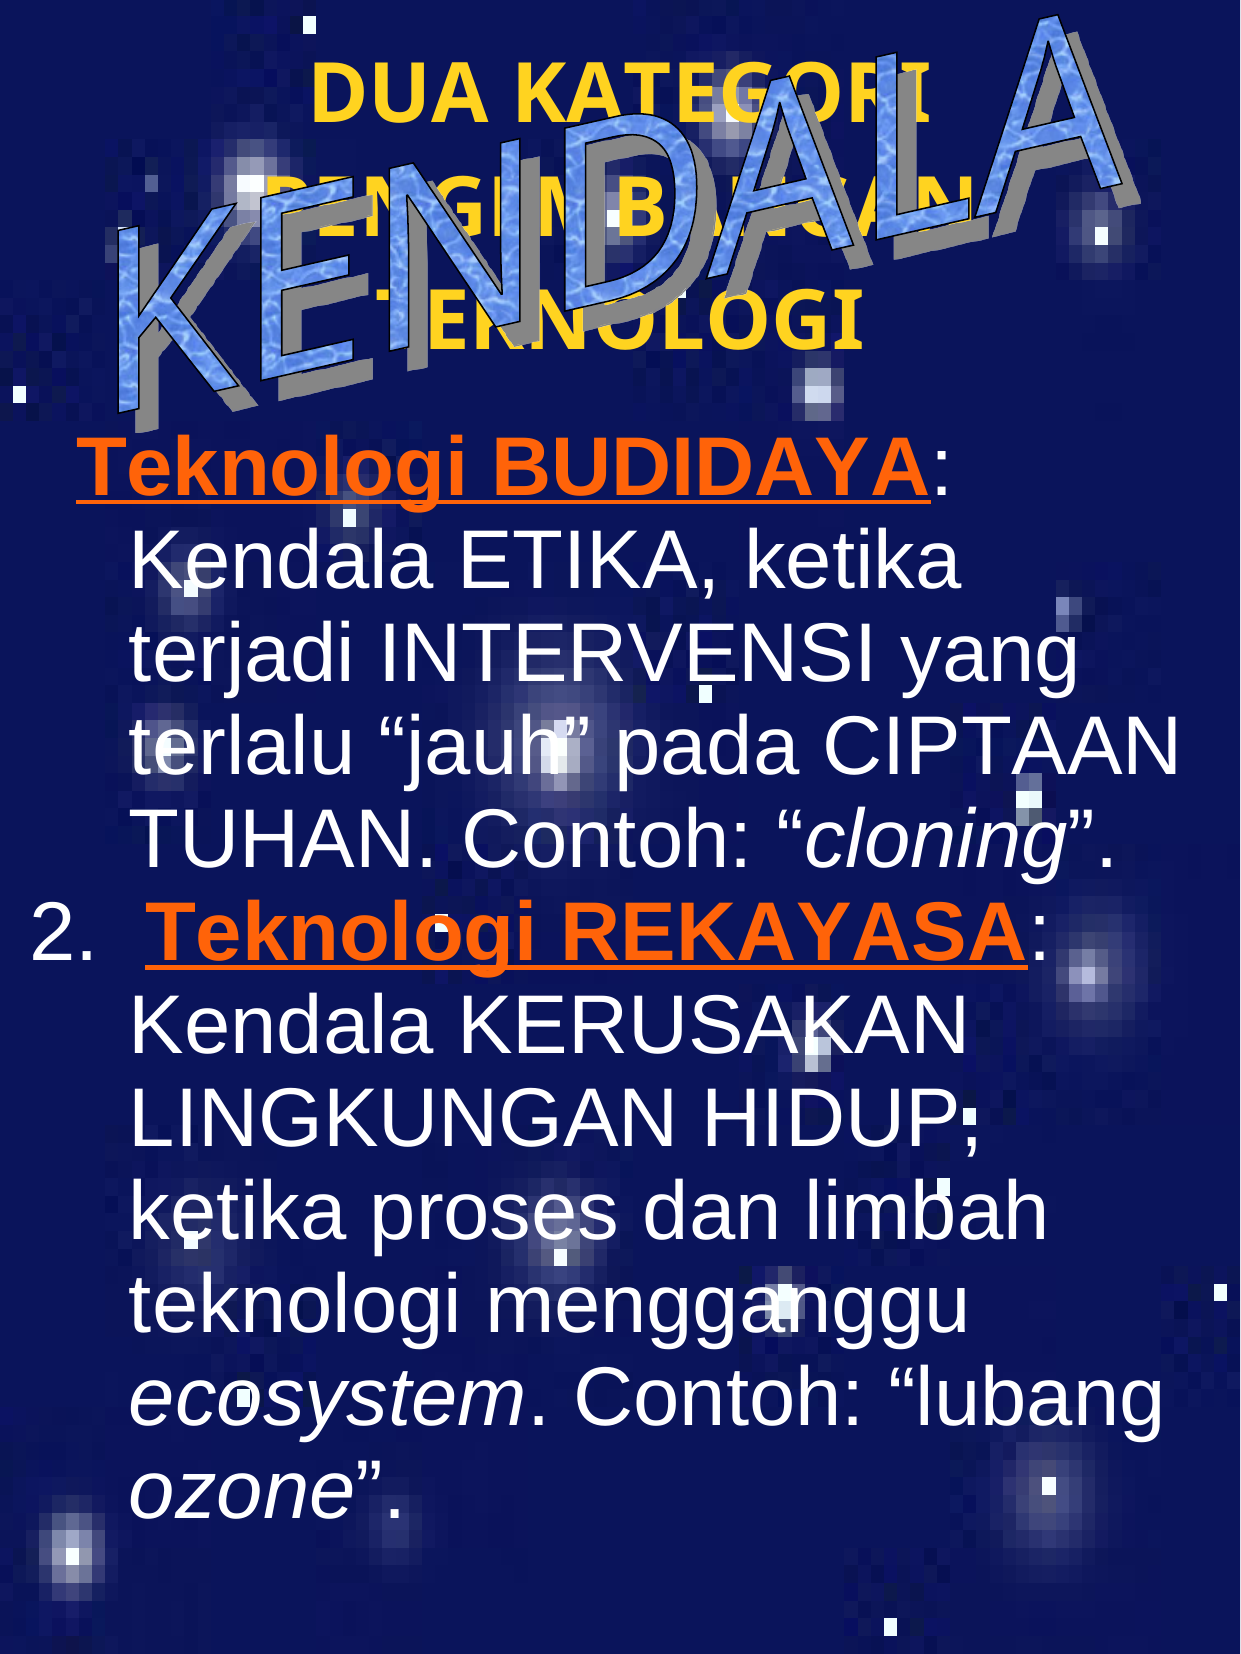

KENDALA
# DUA KATEGORI PENGEMBANGAN TEKNOLOGI
 Teknologi BUDIDAYA:
Kendala ETIKA, ketika terjadi INTERVENSI yang terlalu “jauh” pada CIPTAAN TUHAN. Contoh: “cloning”.
2. Teknologi REKAYASA:
Kendala KERUSAKAN LINGKUNGAN HIDUP, ketika proses dan limbah teknologi mengganggu ecosystem. Contoh: “lubang ozone”.